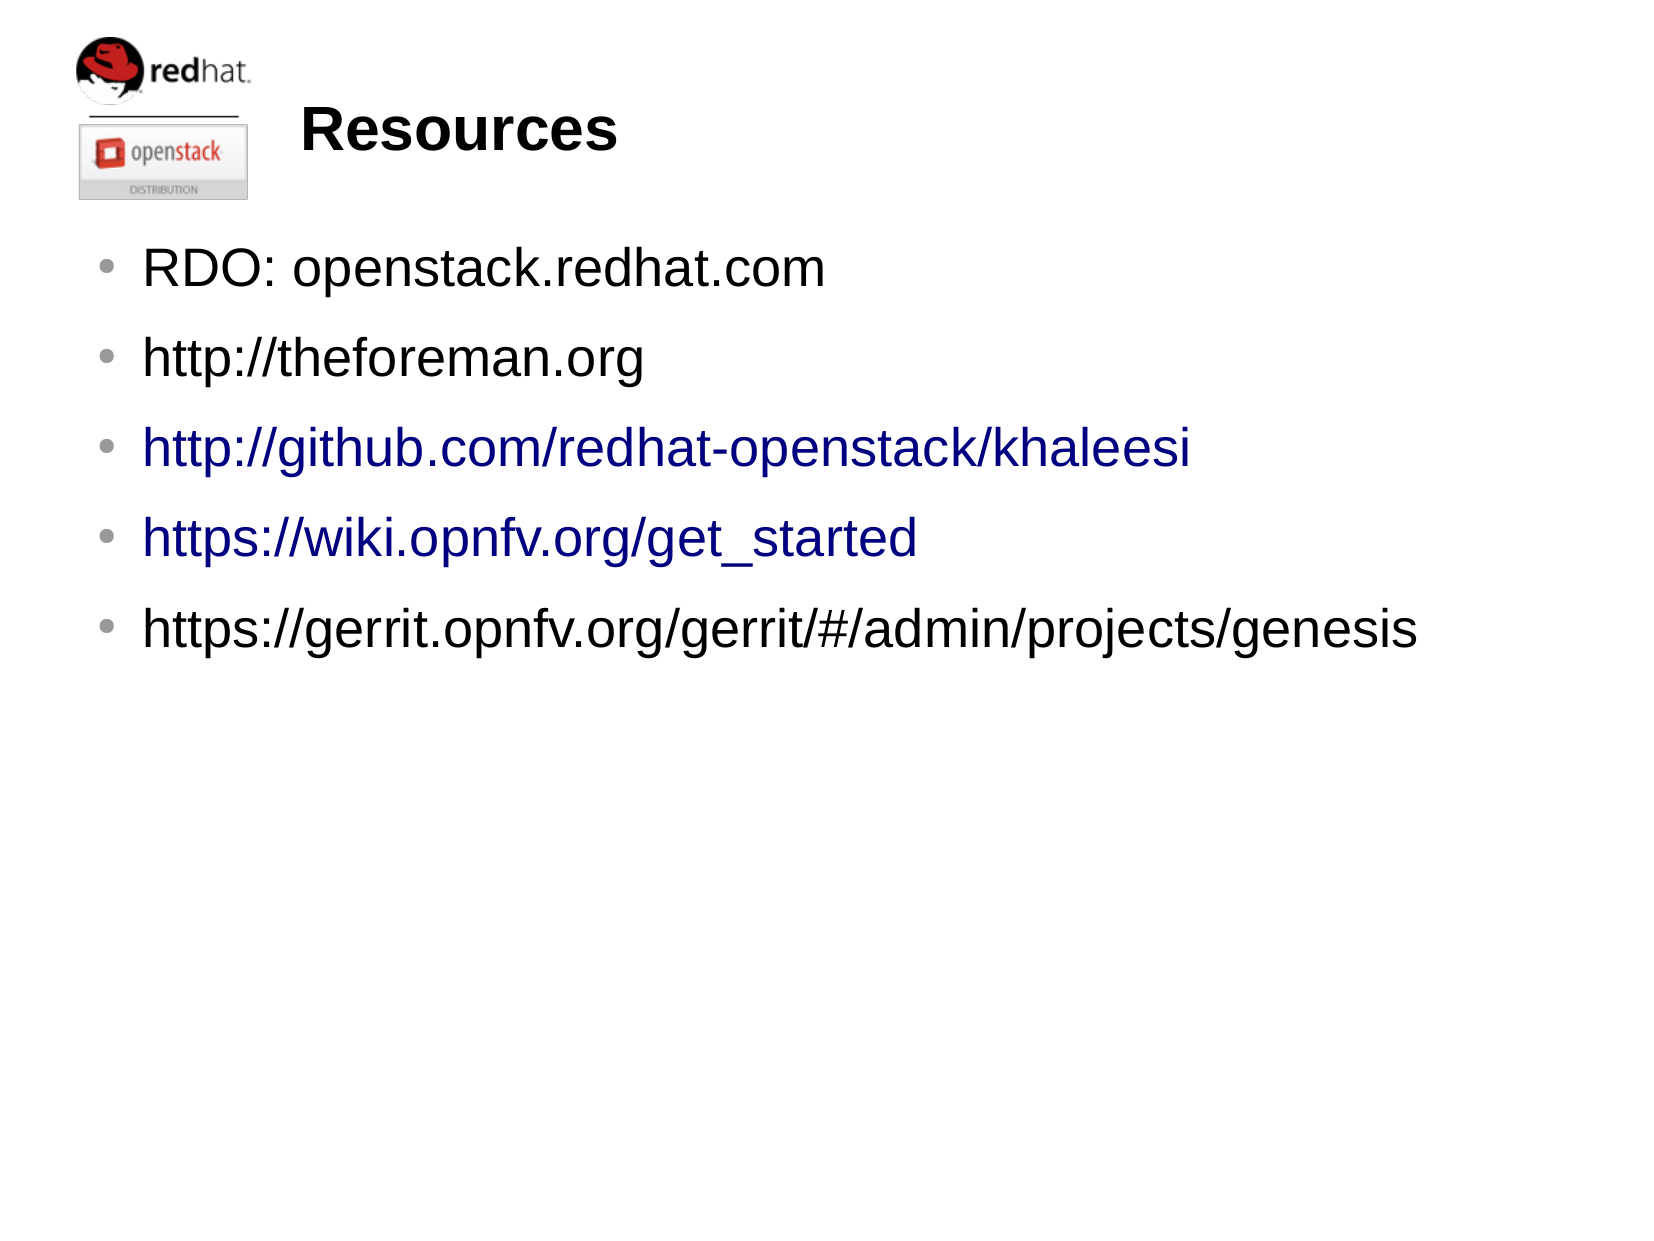

# Resources
RDO: openstack.redhat.com
http://theforeman.org
http://github.com/redhat-openstack/khaleesi
https://wiki.opnfv.org/get_started
https://gerrit.opnfv.org/gerrit/#/admin/projects/genesis